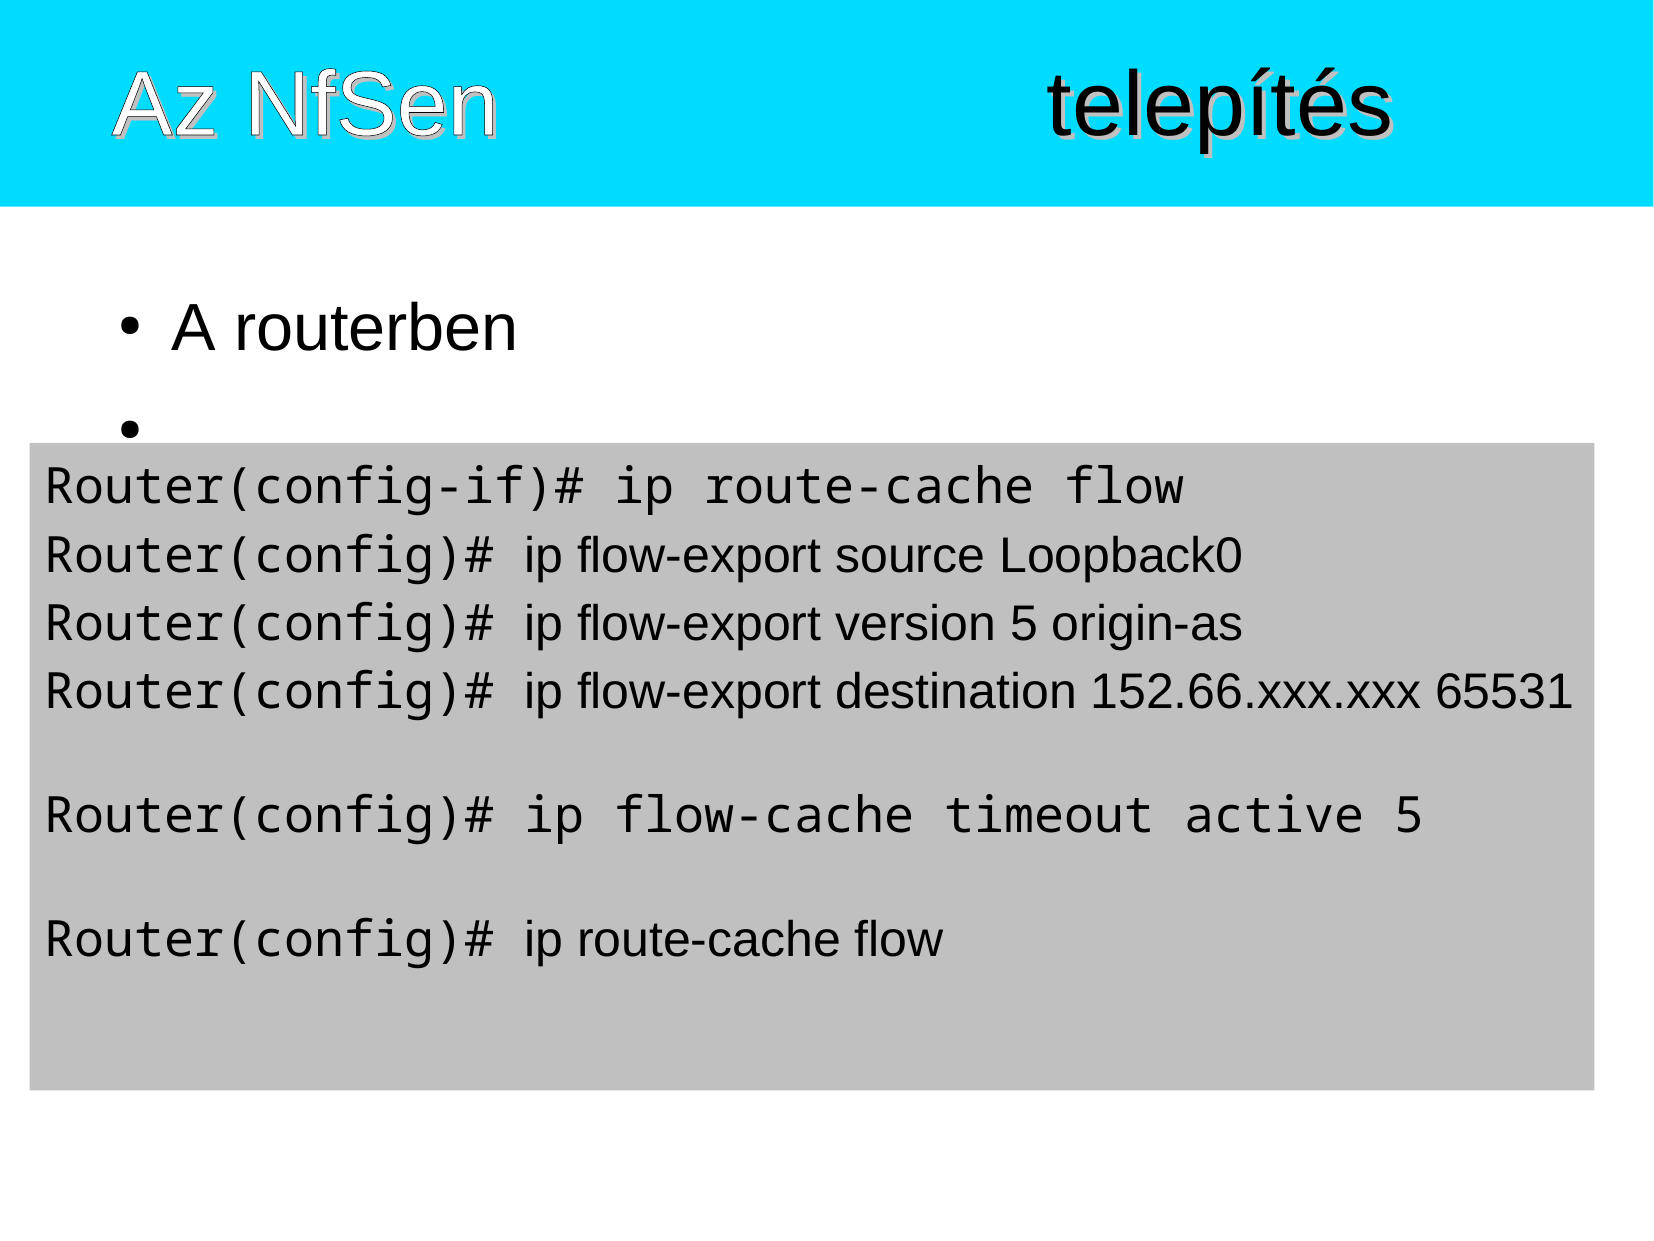

Az NfSen	telepítés
# A routerben
Router(config-if)# ip route-cache flow
Router(config)# ip flow-export source Loopback0
Router(config)# ip flow-export version 5 origin-as
Router(config)# ip flow-export destination 152.66.xxx.xxx 65531
Router(config)# ip flow-cache timeout active 5
Router(config)# ip route-cache flow